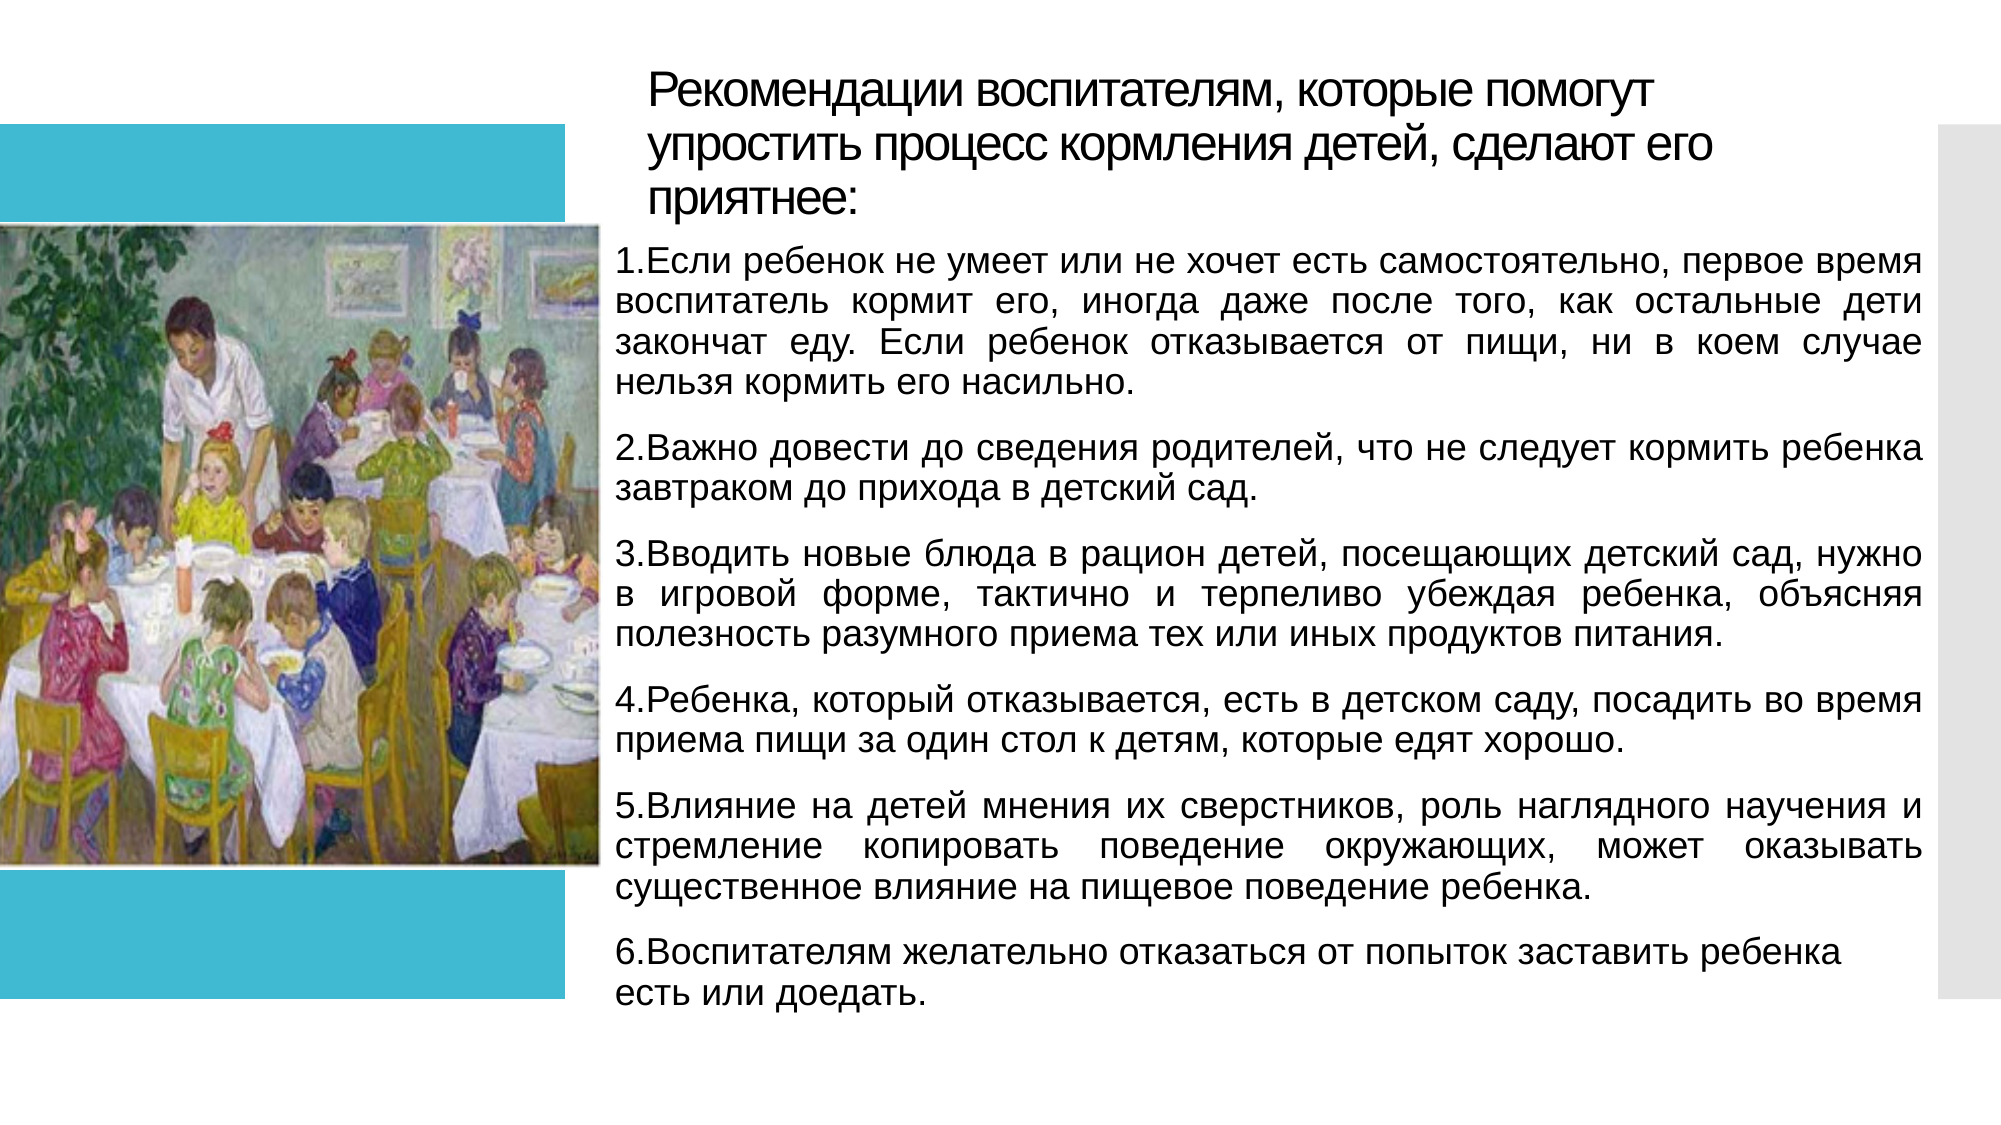

# Рекомендации воспитателям, которые помогут упростить процесс кормления детей, сделают его приятнее:
1.Если ребенок не умеет или не хочет есть самостоятельно, первое время воспитатель кормит его, иногда даже после того, как остальные дети закончат еду. Если ребенок отказывается от пищи, ни в коем случае нельзя кормить его насильно.
2.Важно довести до сведения родителей, что не следует кормить ребенка завтраком до прихода в детский сад.
3.Вводить новые блюда в рацион детей, посещающих детский сад, нужно в игровой форме, тактично и терпеливо убеждая ребенка, объясняя полезность разумного приема тех или иных продуктов питания.
4.Ребенка, который отказывается, есть в детском саду, посадить во время приема пищи за один стол к детям, которые едят хорошо.
5.Влияние на детей мнения их сверстников, роль наглядного научения и стремление копировать поведение окружающих, может оказывать существенное влияние на пищевое поведение ребенка.
6.Воспитателям желательно отказаться от попыток заставить ребенка есть или доедать.